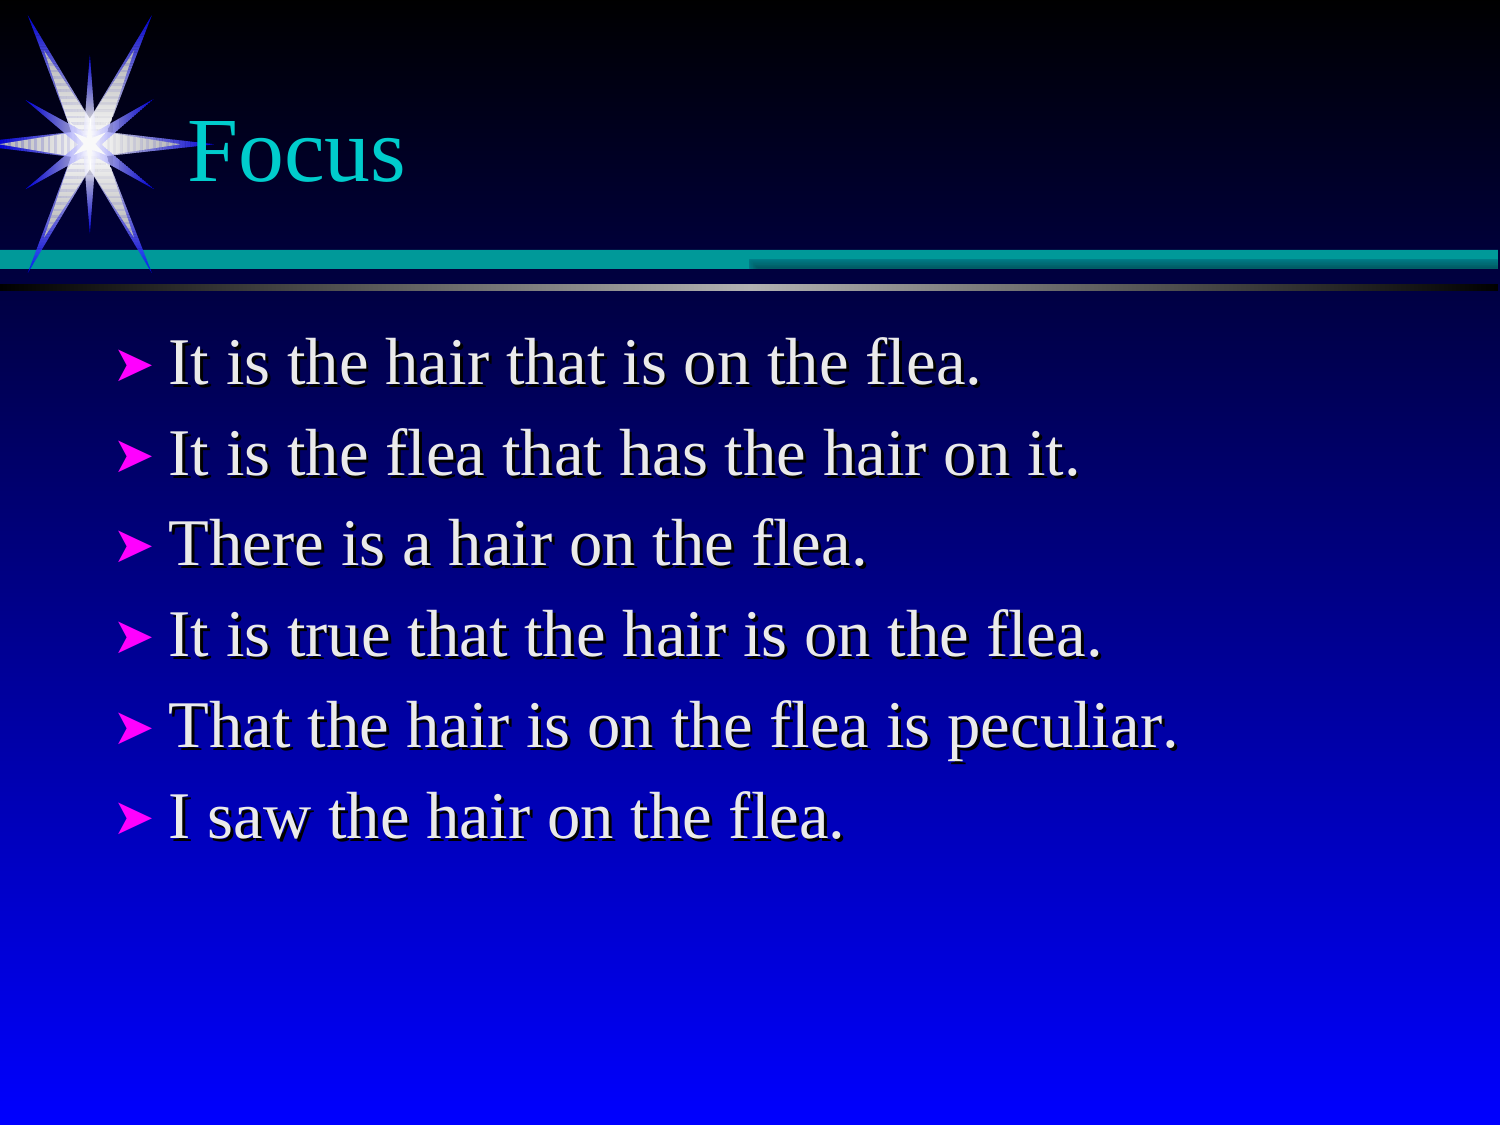

# Focus
It is the hair that is on the flea.
It is the flea that has the hair on it.
There is a hair on the flea.
It is true that the hair is on the flea.
That the hair is on the flea is peculiar.
I saw the hair on the flea.